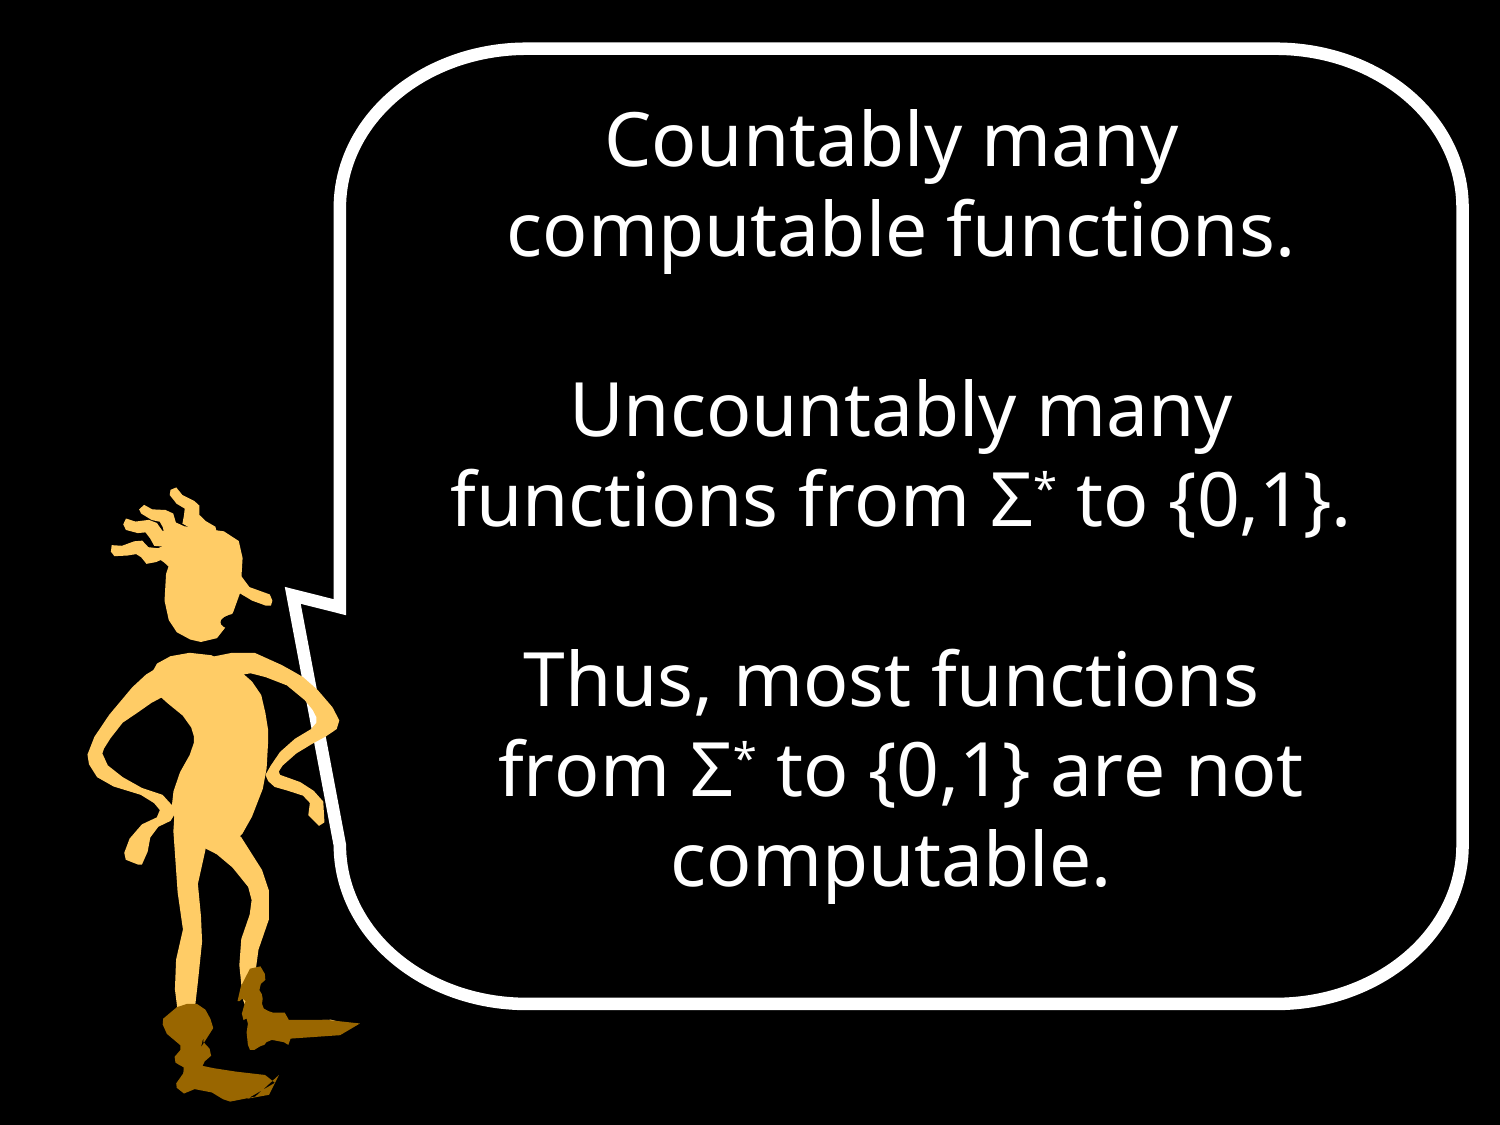

Countably many
computable functions.
Uncountably many
functions from Σ* to {0,1}.
Thus, most functions
from Σ* to {0,1} are not computable.